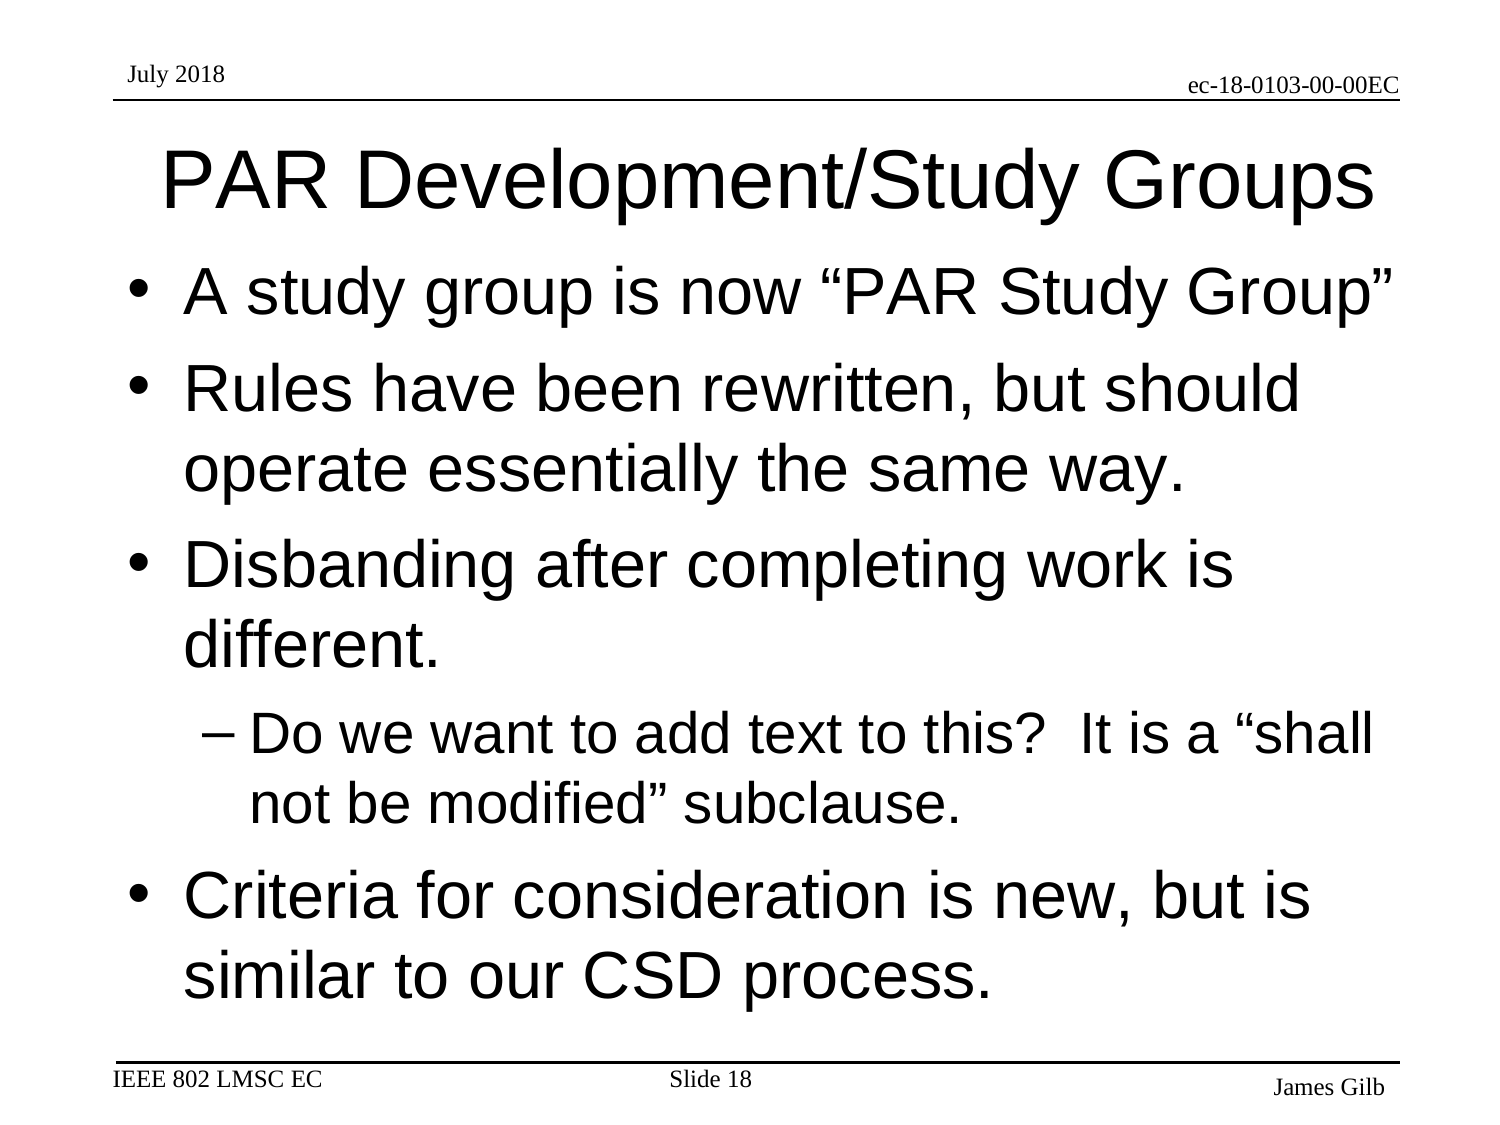

# PAR Development/Study Groups
A study group is now “PAR Study Group”
Rules have been rewritten, but should operate essentially the same way.
Disbanding after completing work is different.
Do we want to add text to this? It is a “shall not be modified” subclause.
Criteria for consideration is new, but is similar to our CSD process.
18